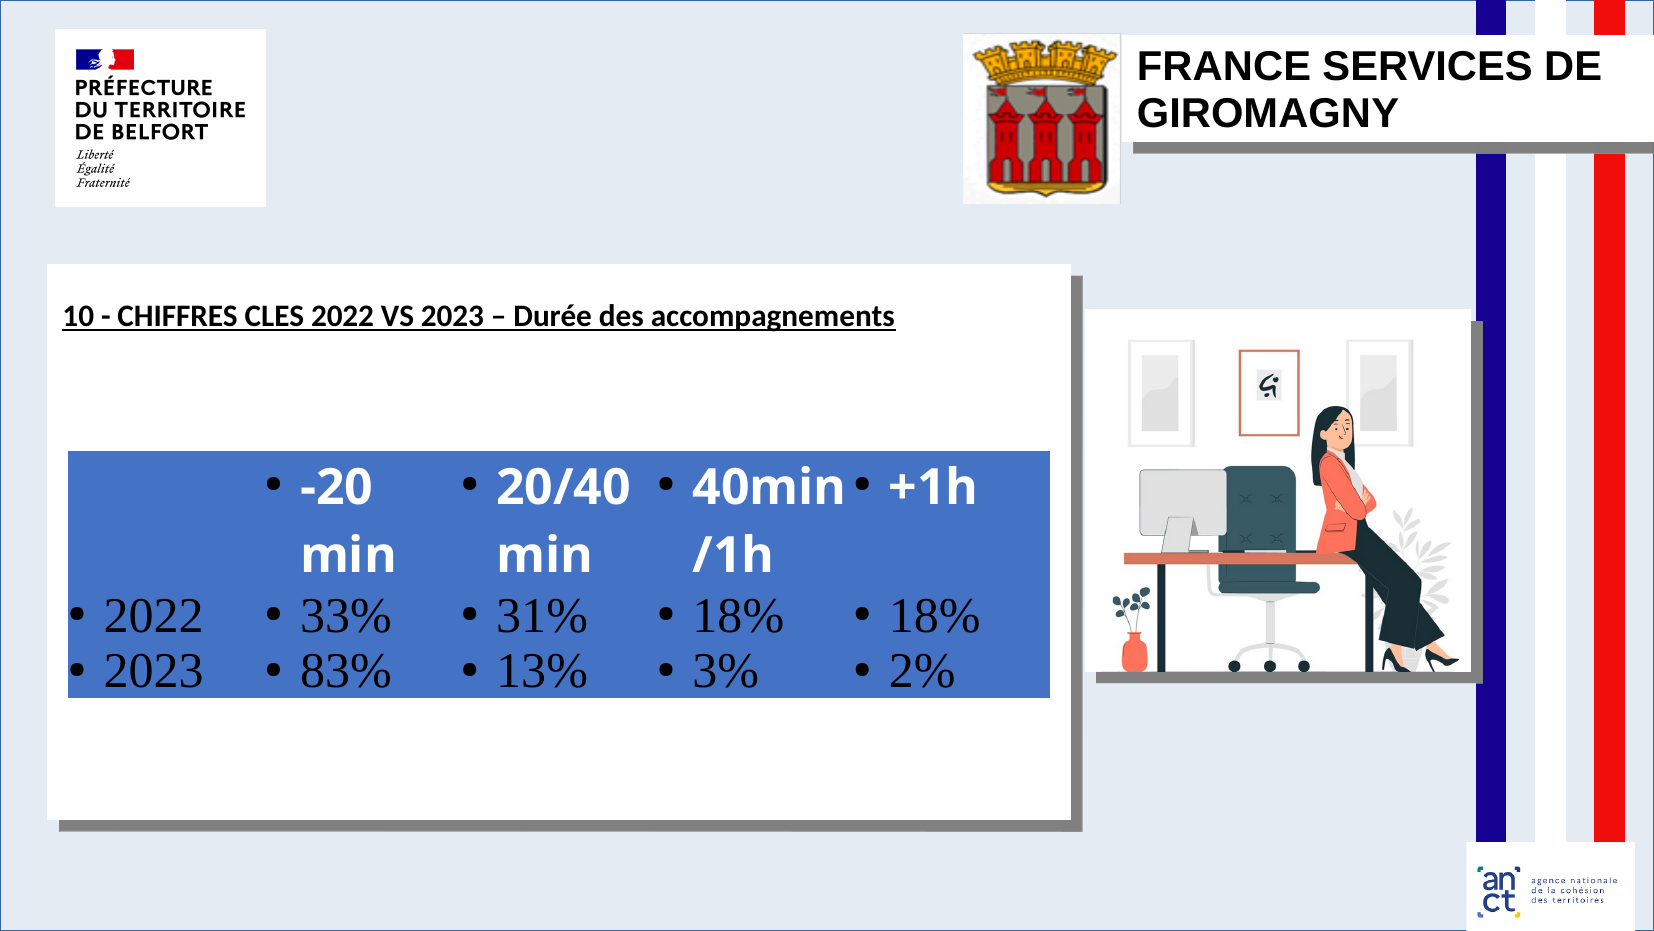

FRANCE SERVICES DE GIROMAGNY
10 - CHIFFRES CLES 2022 VS 2023 – Durée des accompagnements
 réduction des durées de prise en charge - professionnalisation des agents
| | -20 min | 20/40 min | 40min/1h | +1h |
| --- | --- | --- | --- | --- |
| 2022 | 33% | 31% | 18% | 18% |
| 2023 | 83% | 13% | 3% | 2% |